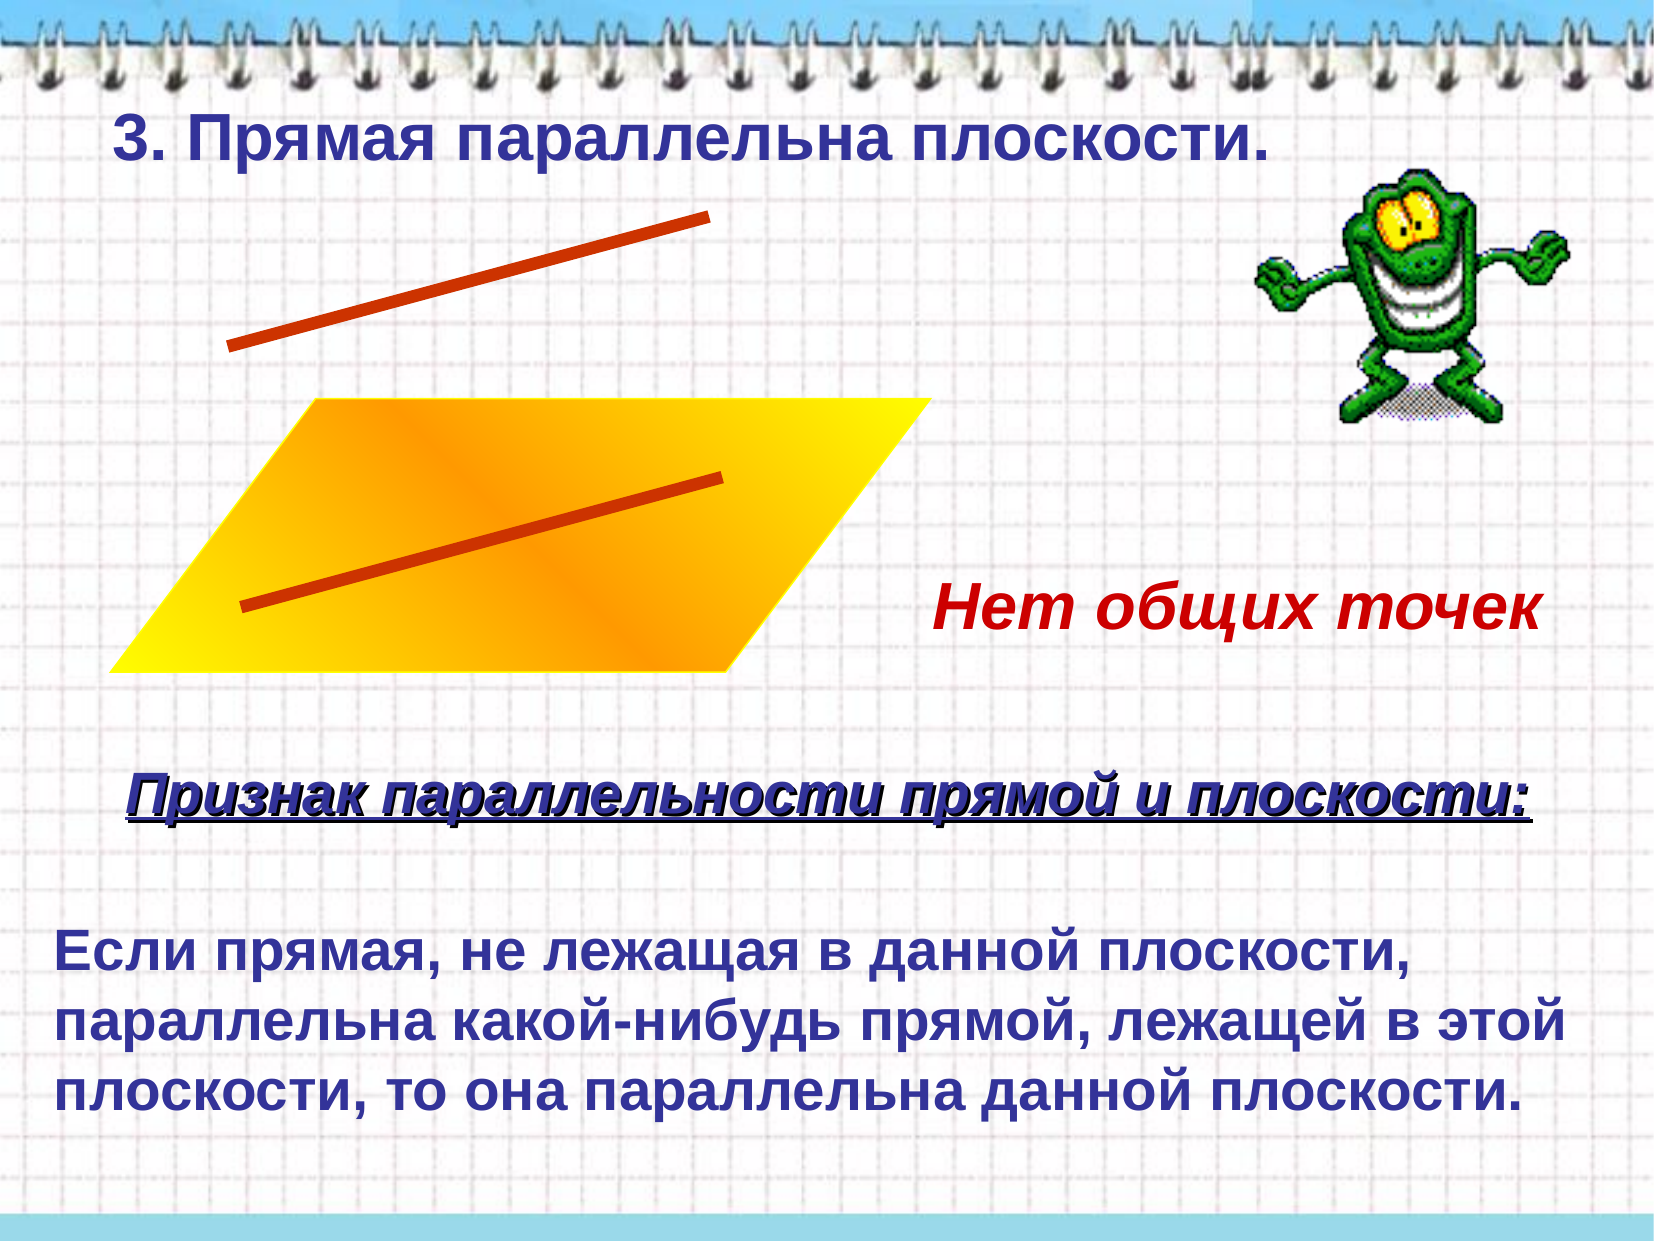

3. Прямая параллельна плоскости.
Нет общих точек
Признак параллельности прямой и плоскости:
Если прямая, не лежащая в данной плоскости, параллельна какой-нибудь прямой, лежащей в этой плоскости, то она параллельна данной плоскости.